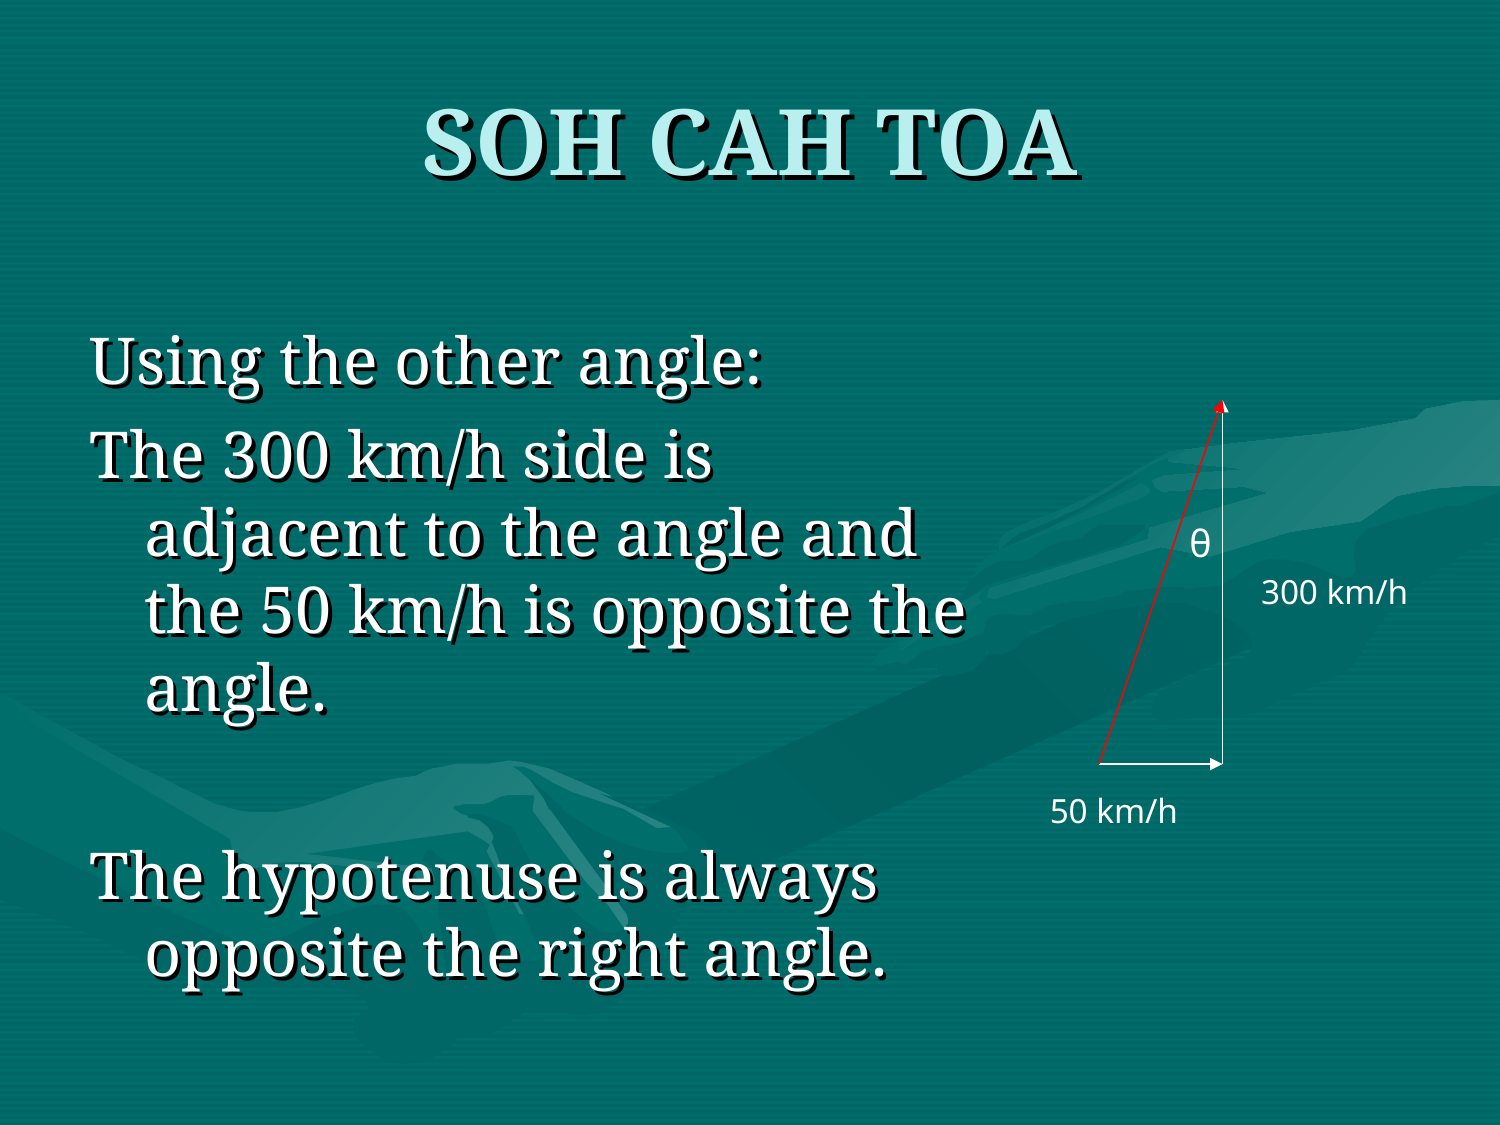

# SOH CAH TOA
Using the other angle:
The 300 km/h side is adjacent to the angle and the 50 km/h is opposite the angle.
The hypotenuse is always opposite the right angle.
300 km/h
50 km/h
θ